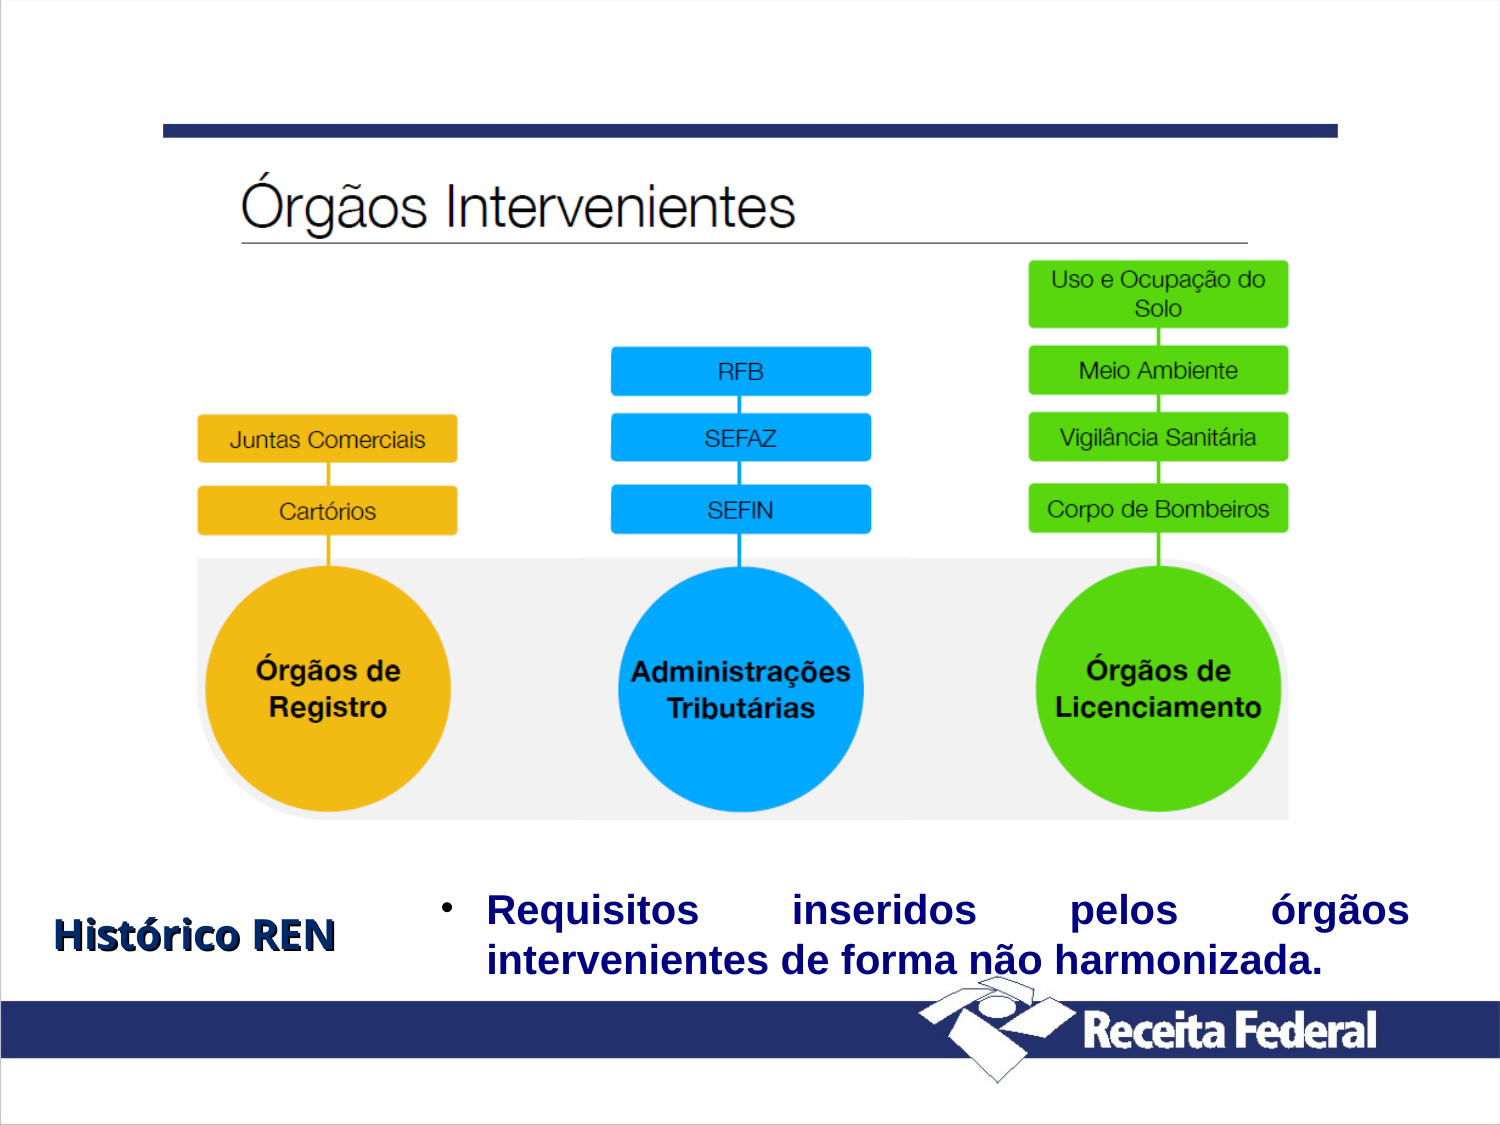

Requisitos inseridos pelos órgãos intervenientes de forma não harmonizada.
Histórico REN